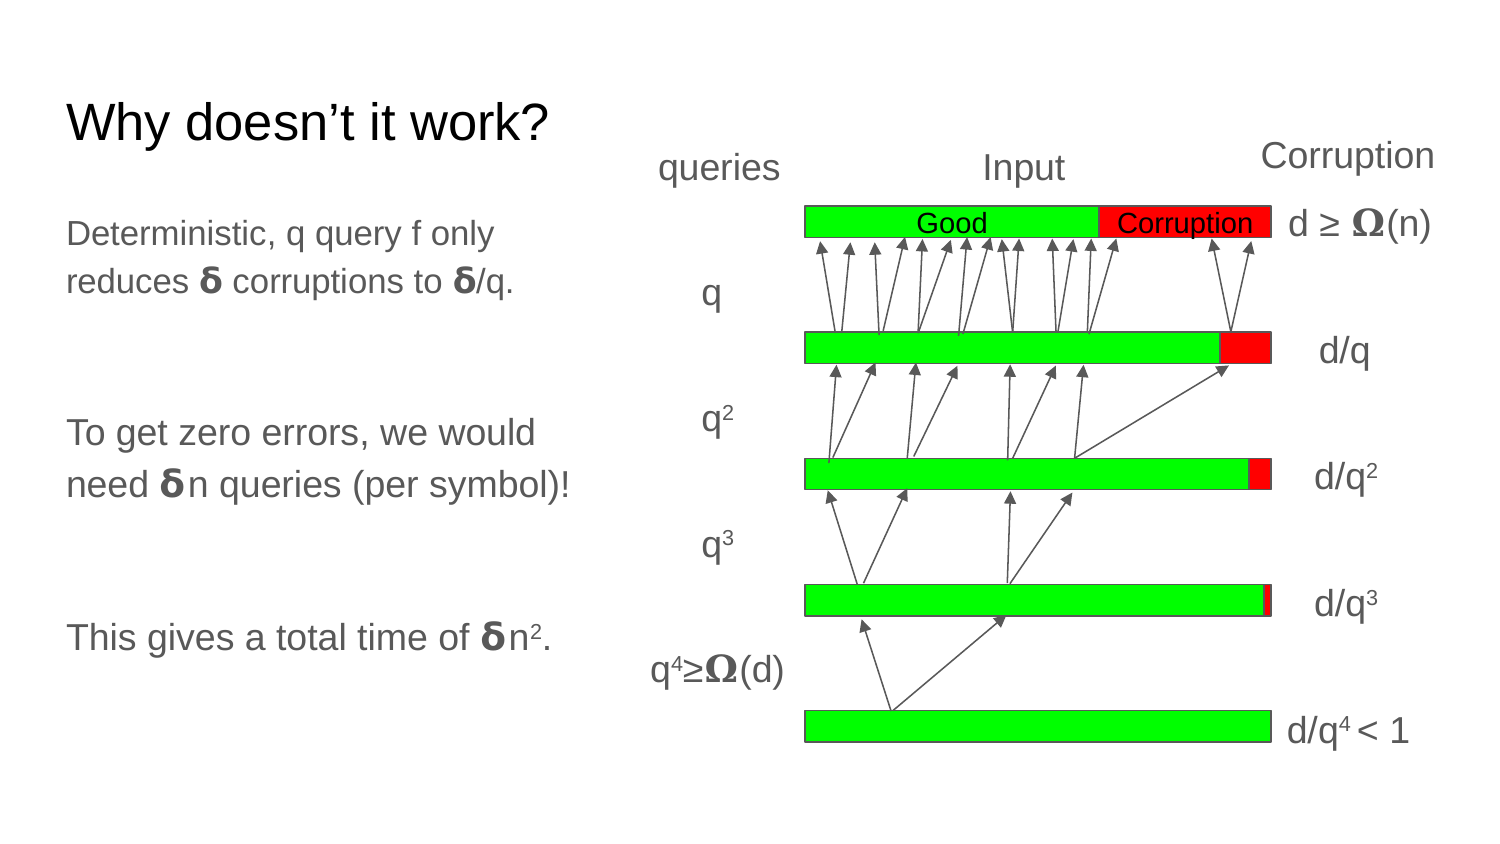

# Why doesn’t it work?
Corruption
queries
Input
d ≥ 𝛀(n)
Deterministic, q query f only reduces 𝝳 corruptions to 𝝳/q.
Good
Corruption
q2
d/q2
q3
d/q3
q4≥𝛀(d)
d/q4 < 1
q
d/q
To get zero errors, we would need 𝝳n queries (per symbol)!
This gives a total time of 𝝳n2.